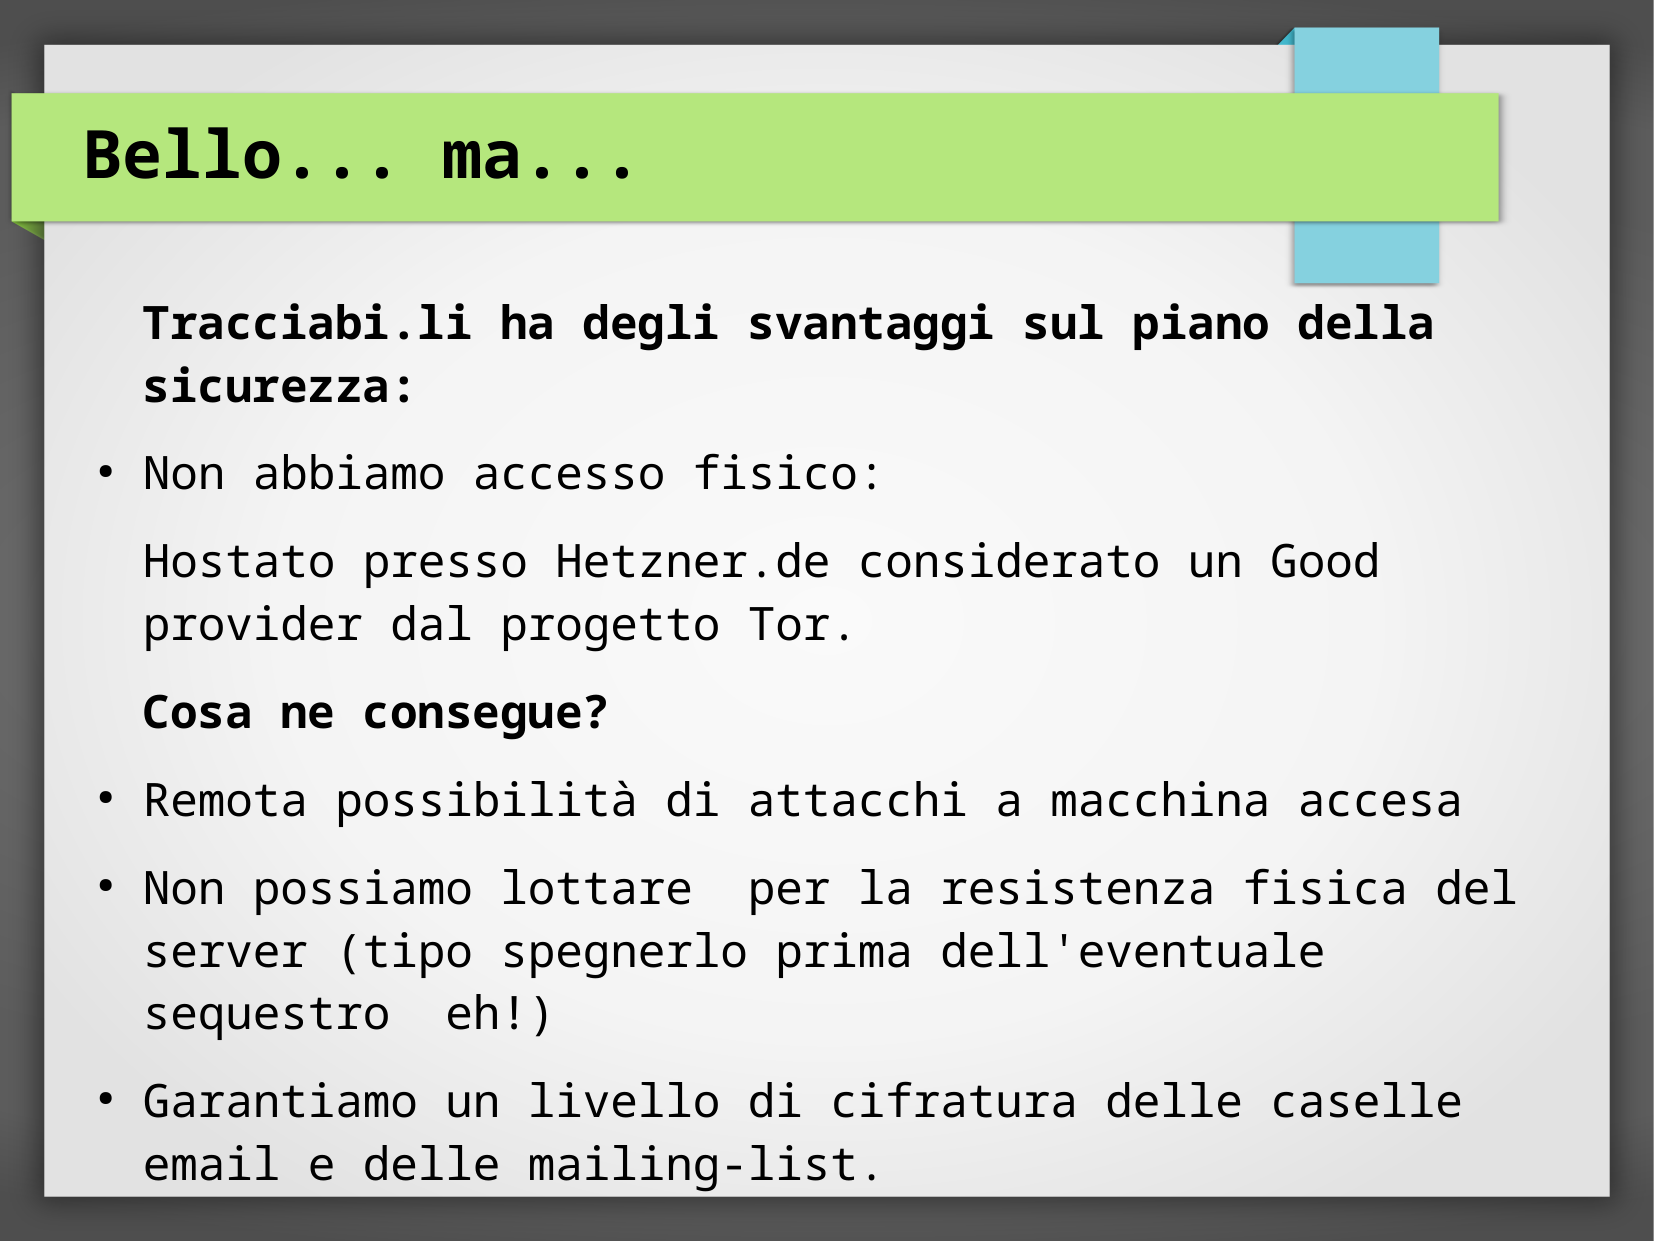

# Bello... ma...
Tracciabi.li ha degli svantaggi sul piano della sicurezza:
Non abbiamo accesso fisico:
Hostato presso Hetzner.de considerato un Good provider dal progetto Tor.
Cosa ne consegue?
Remota possibilità di attacchi a macchina accesa
Non possiamo lottare per la resistenza fisica del server (tipo spegnerlo prima dell'eventuale sequestro eh!)
Garantiamo un livello di cifratura delle caselle email e delle mailing-list.